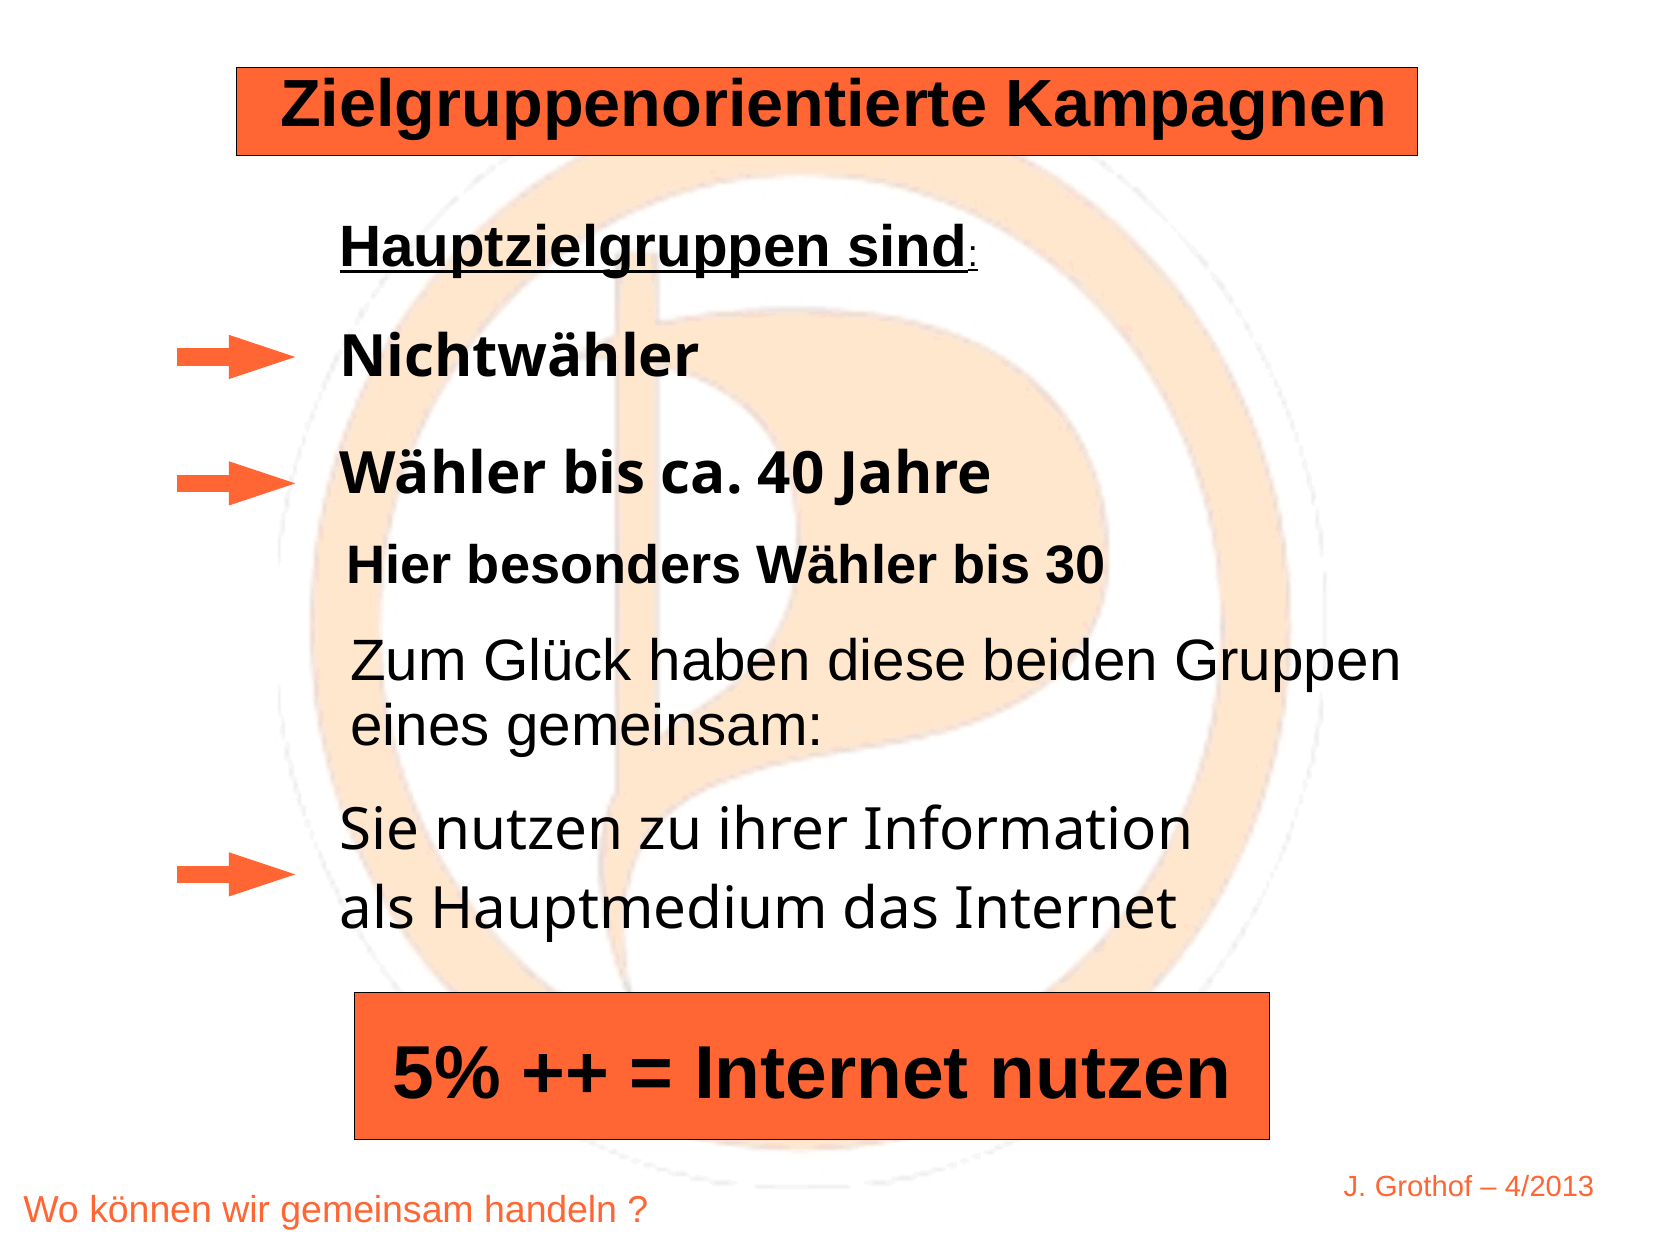

Zielgruppenorientierte Kampagnen
Hauptzielgruppen sind:
Nichtwähler
Wähler bis ca. 40 Jahre
Hier besonders Wähler bis 30
Zum Glück haben diese beiden Gruppen
eines gemeinsam:
Sie nutzen zu ihrer Information
als Hauptmedium das Internet
 5% ++ = Internet nutzen
Wo können wir gemeinsam handeln ?